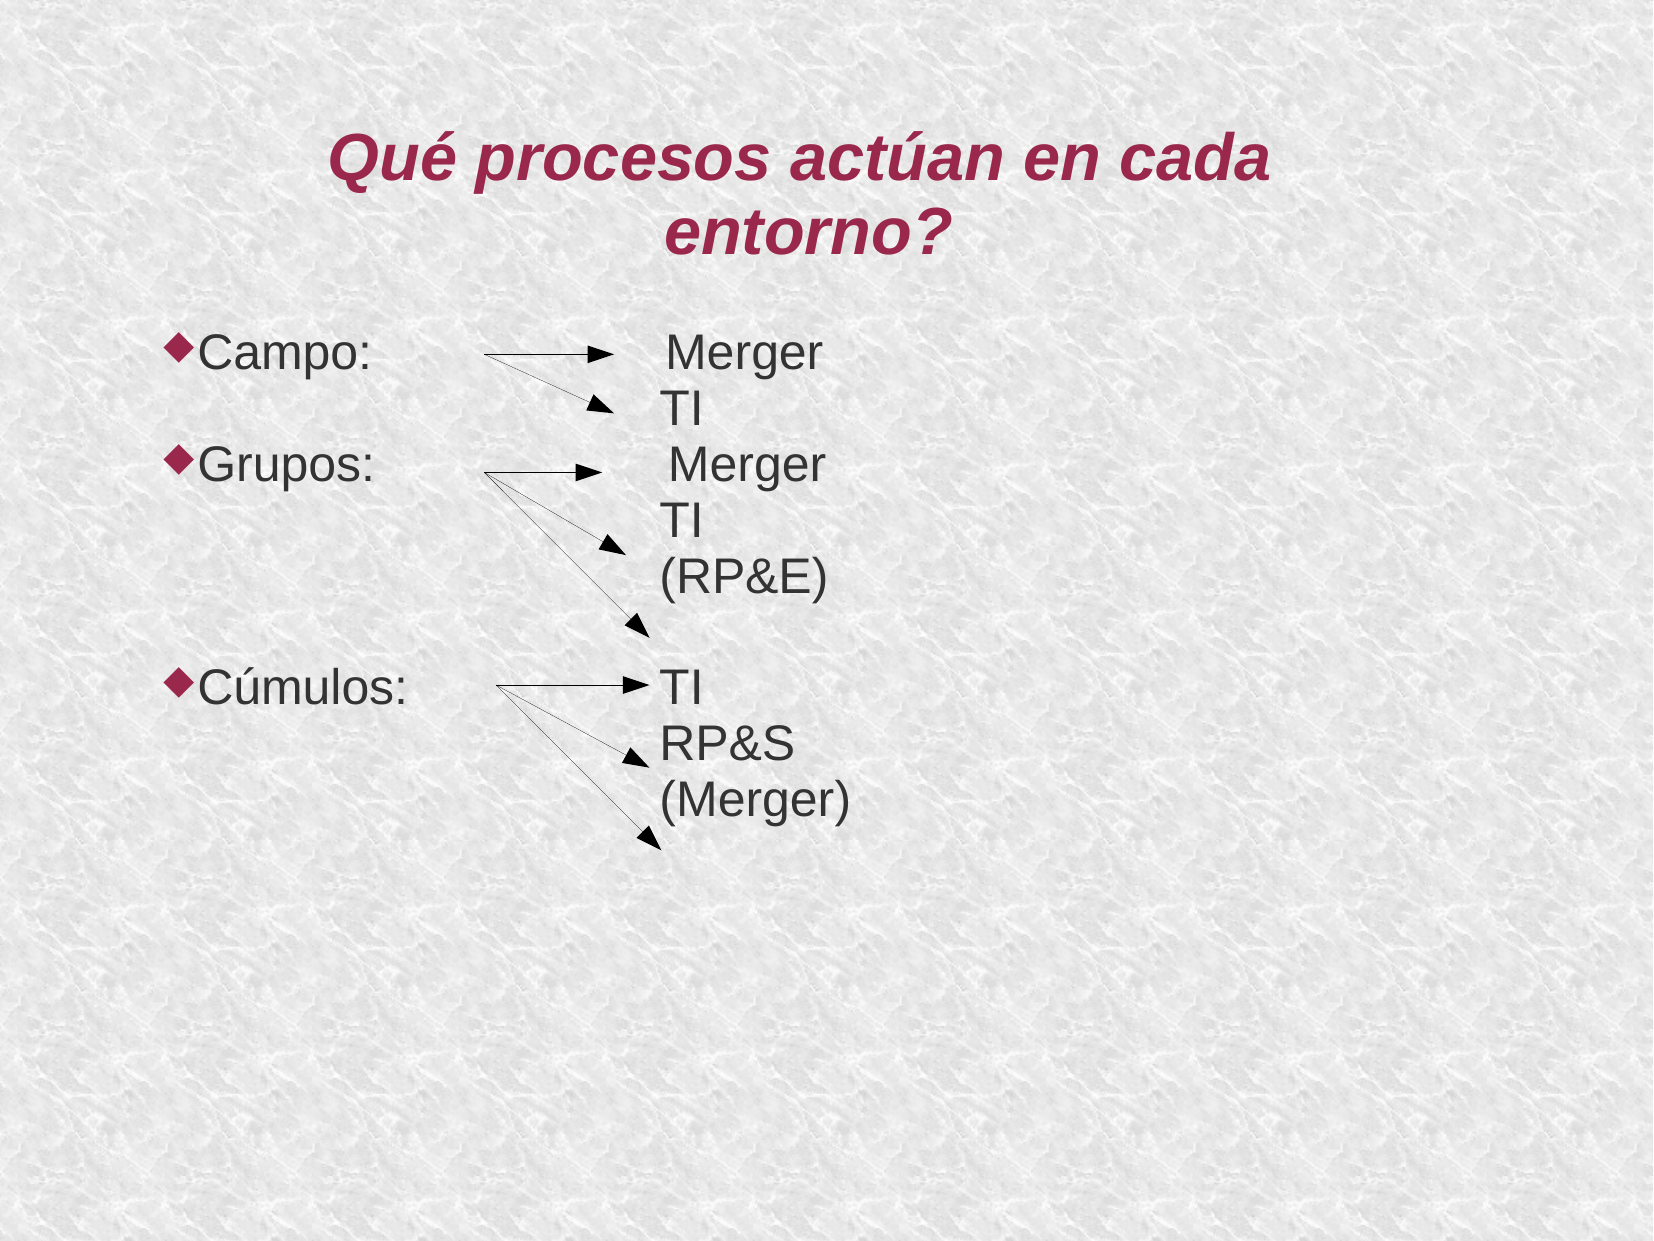

# Qué procesos actúan en cada entorno?
Campo: Merger
 TI
Grupos: Merger
 TI
 (RP&E)
Cúmulos: TI
 RP&S
 (Merger)